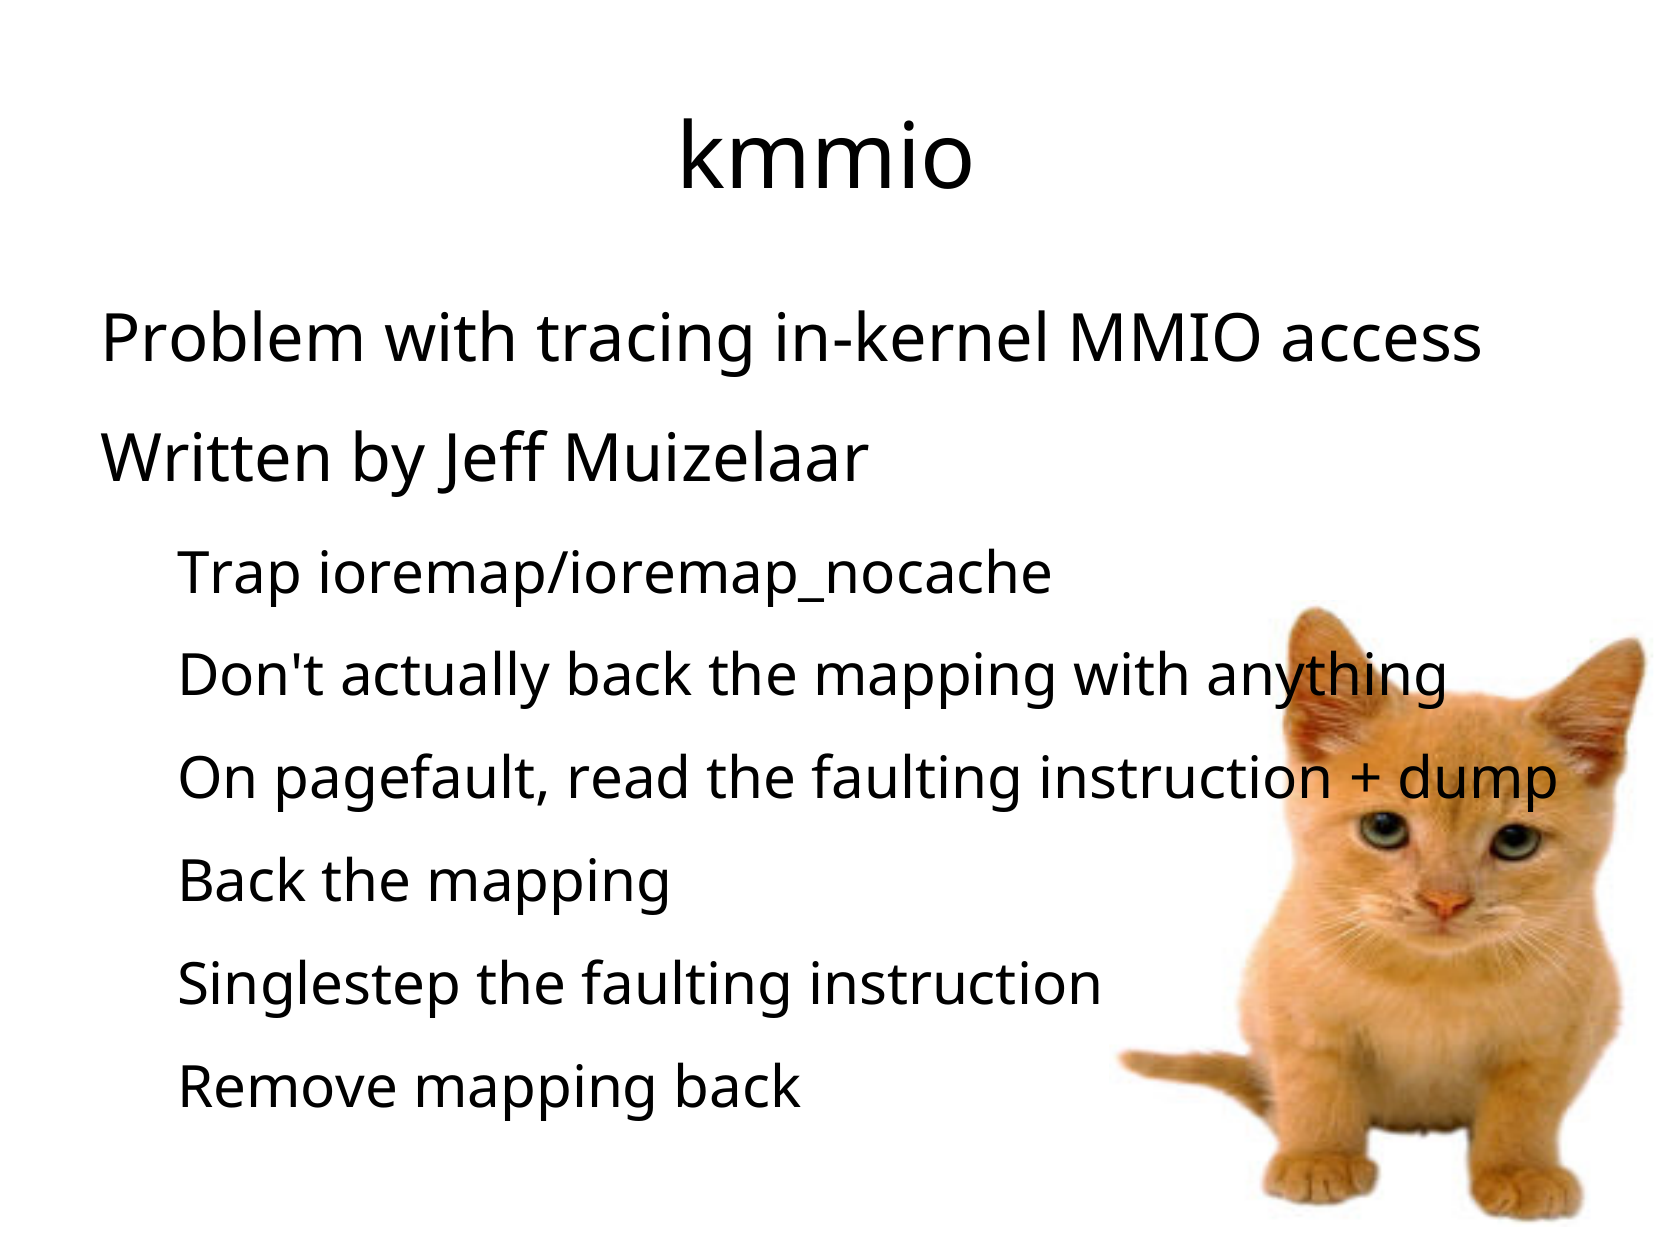

# kmmio
Problem with tracing in-kernel MMIO access
Written by Jeff Muizelaar
Trap ioremap/ioremap_nocache
Don't actually back the mapping with anything
On pagefault, read the faulting instruction + dump
Back the mapping
Singlestep the faulting instruction
Remove mapping back